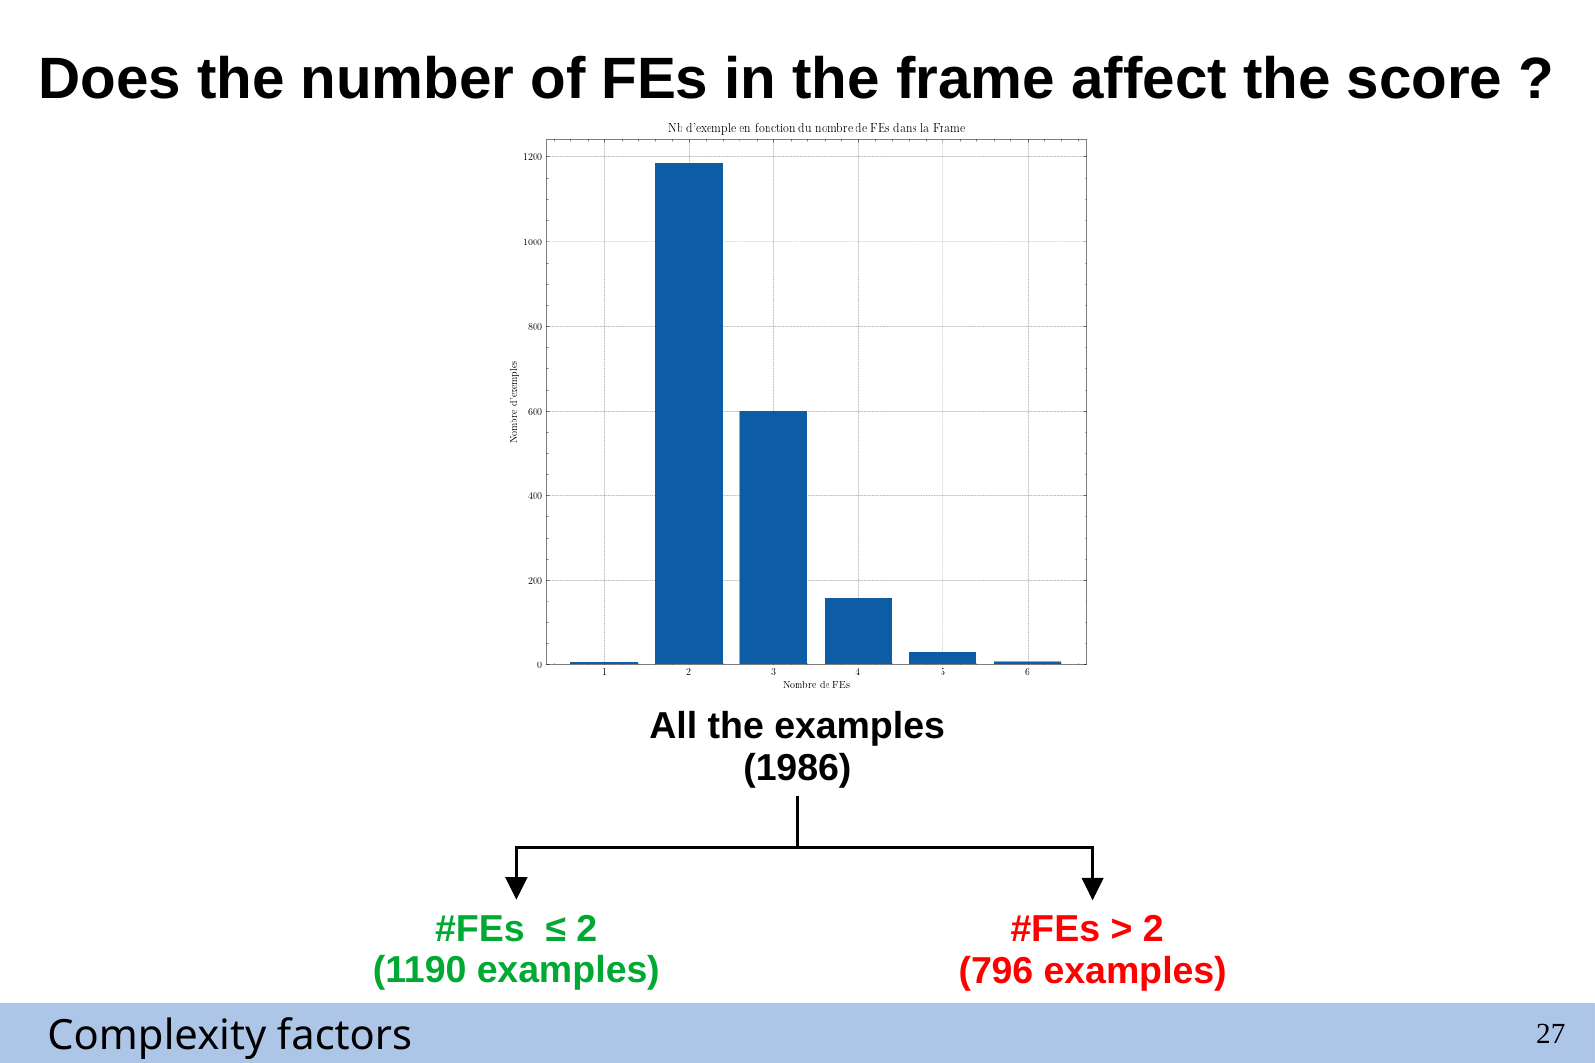

Does the number of FEs in the frame affect the score ?
All the examples
(1986)
#FEs ≤ 2
(1190 examples)
#FEs > 2
(796 examples)
# Complexity factors